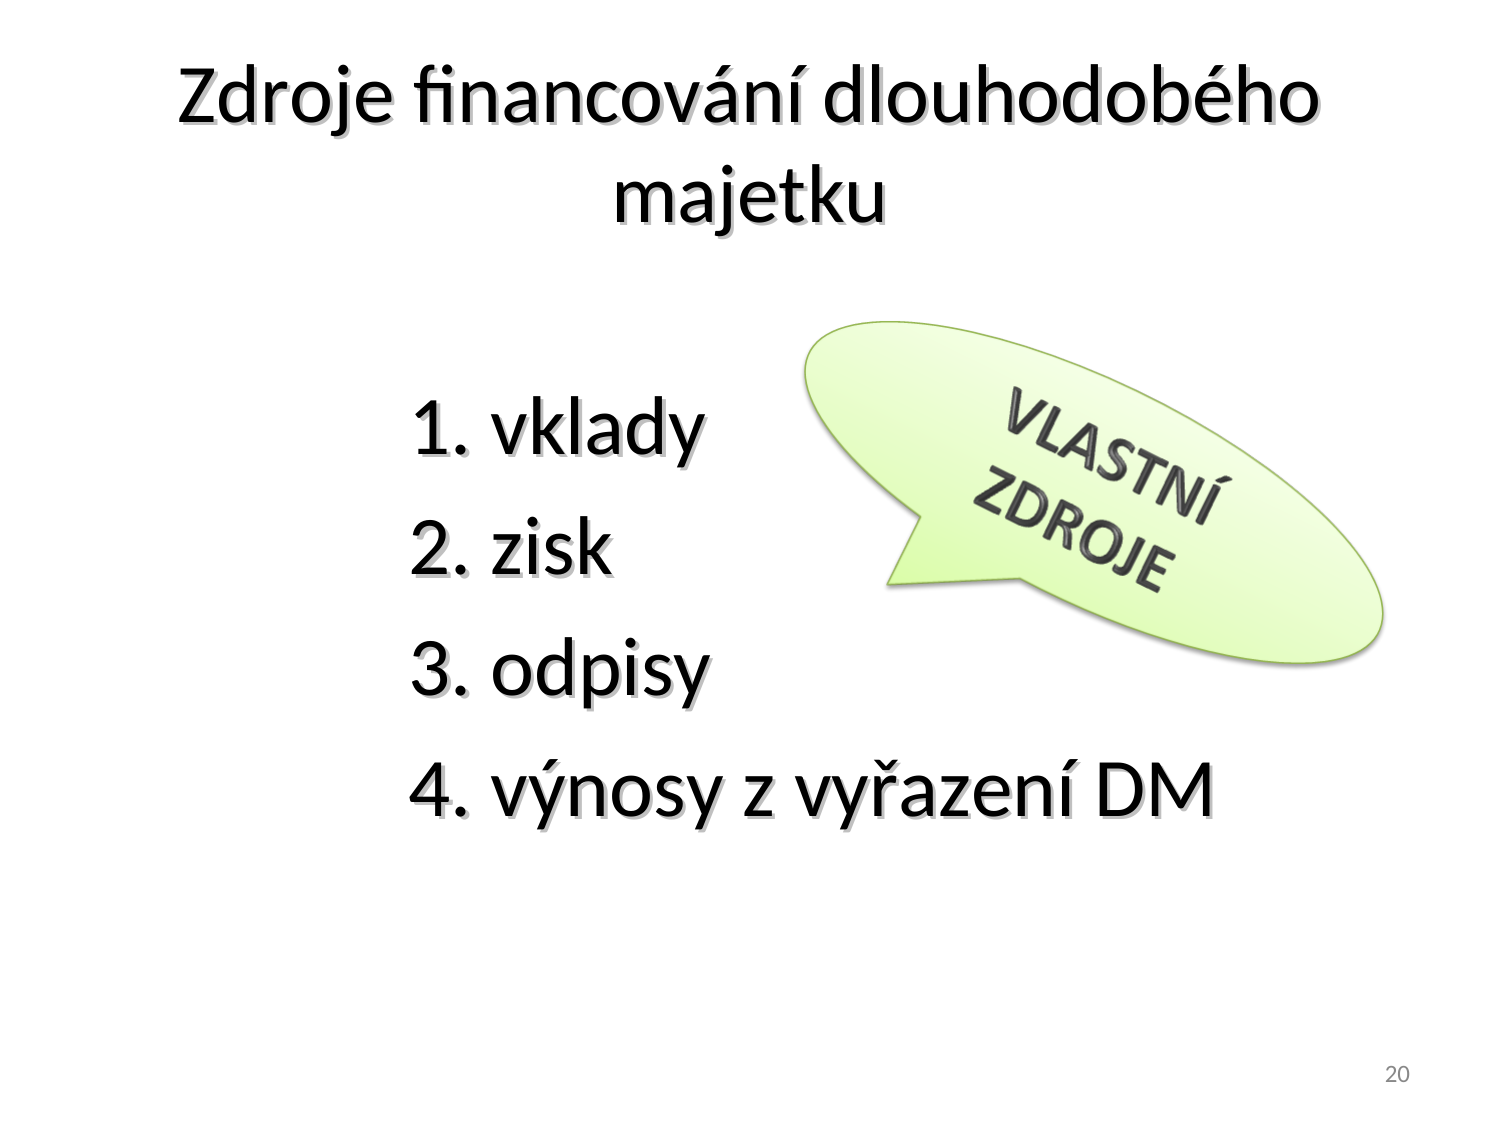

# Zdroje financování dlouhodobého majetku
			 1. vklady
			 2. zisk
			 3. odpisy
			 4. výnosy z vyřazení DM